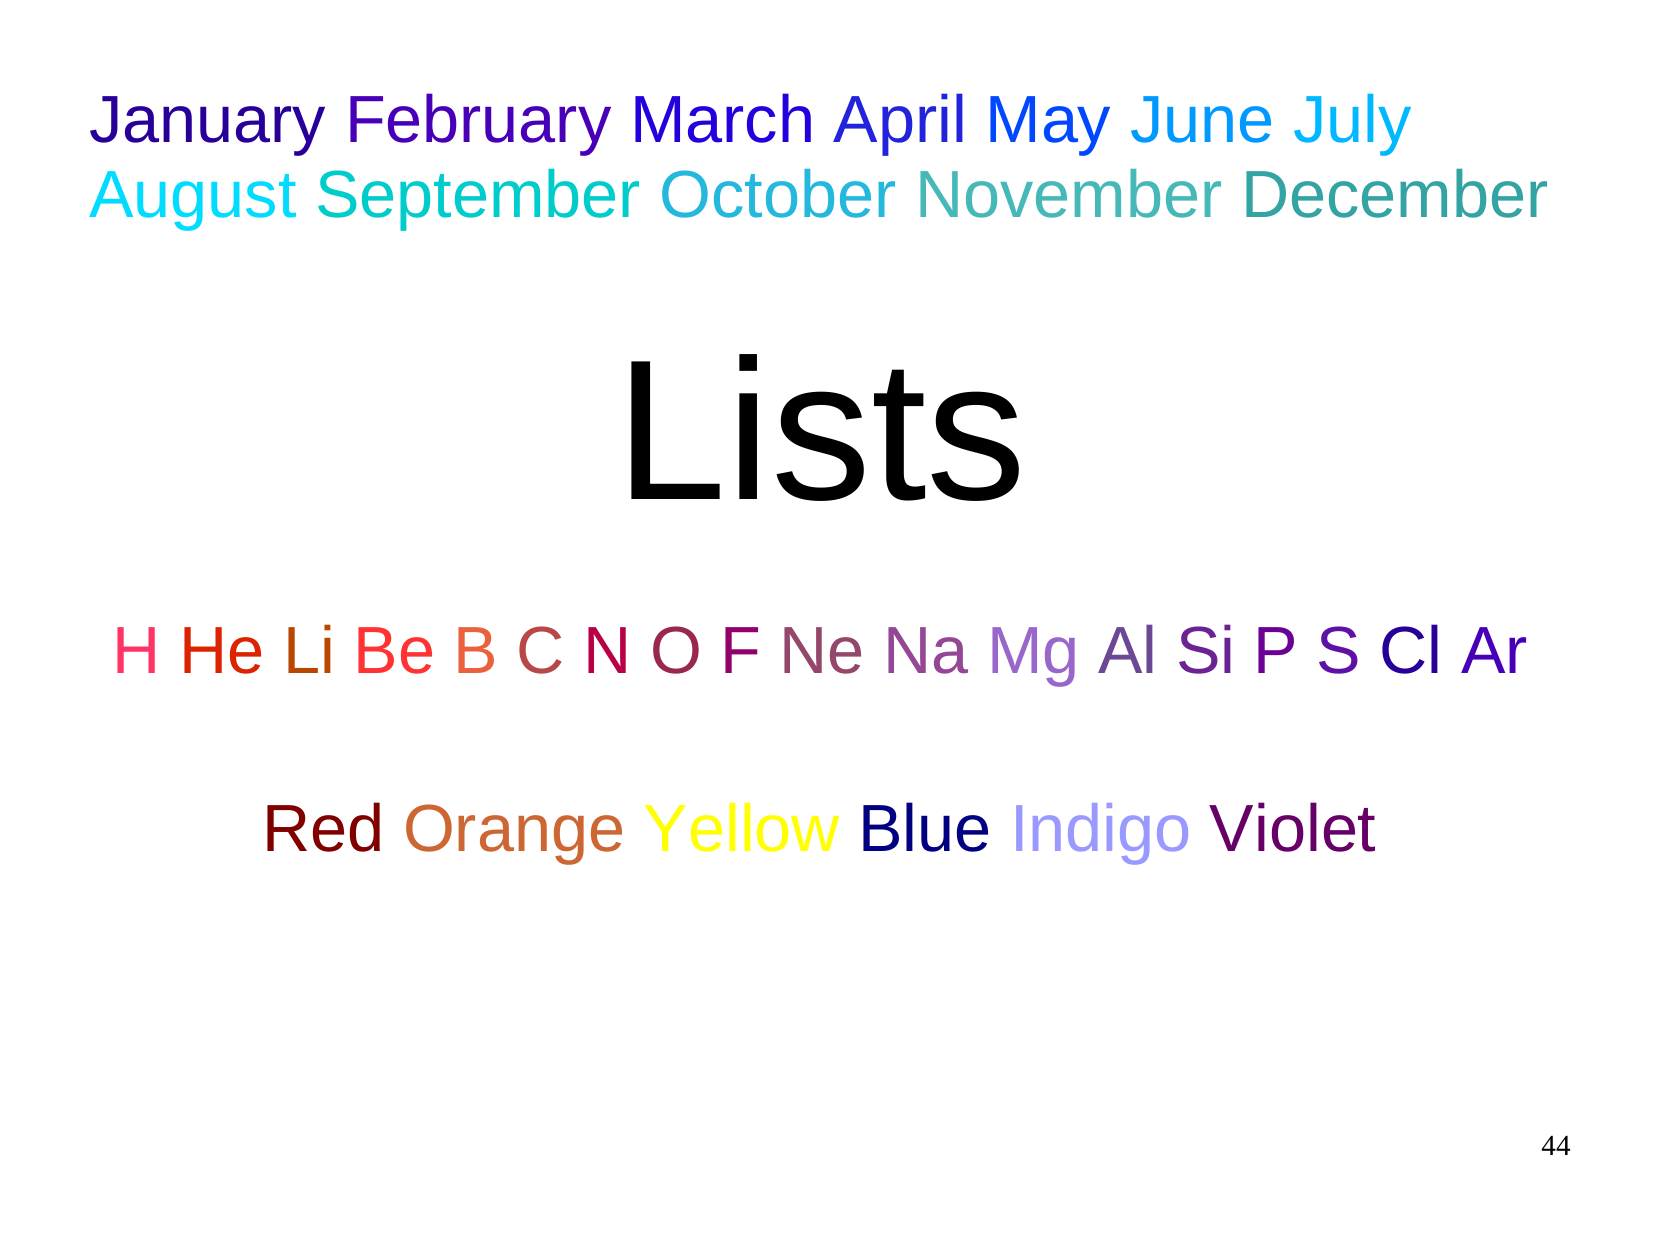

January February March April May June July
August September October November December
Lists
H He Li Be B C N O F Ne Na Mg Al Si P S Cl Ar
Red Orange Yellow Blue Indigo Violet
44